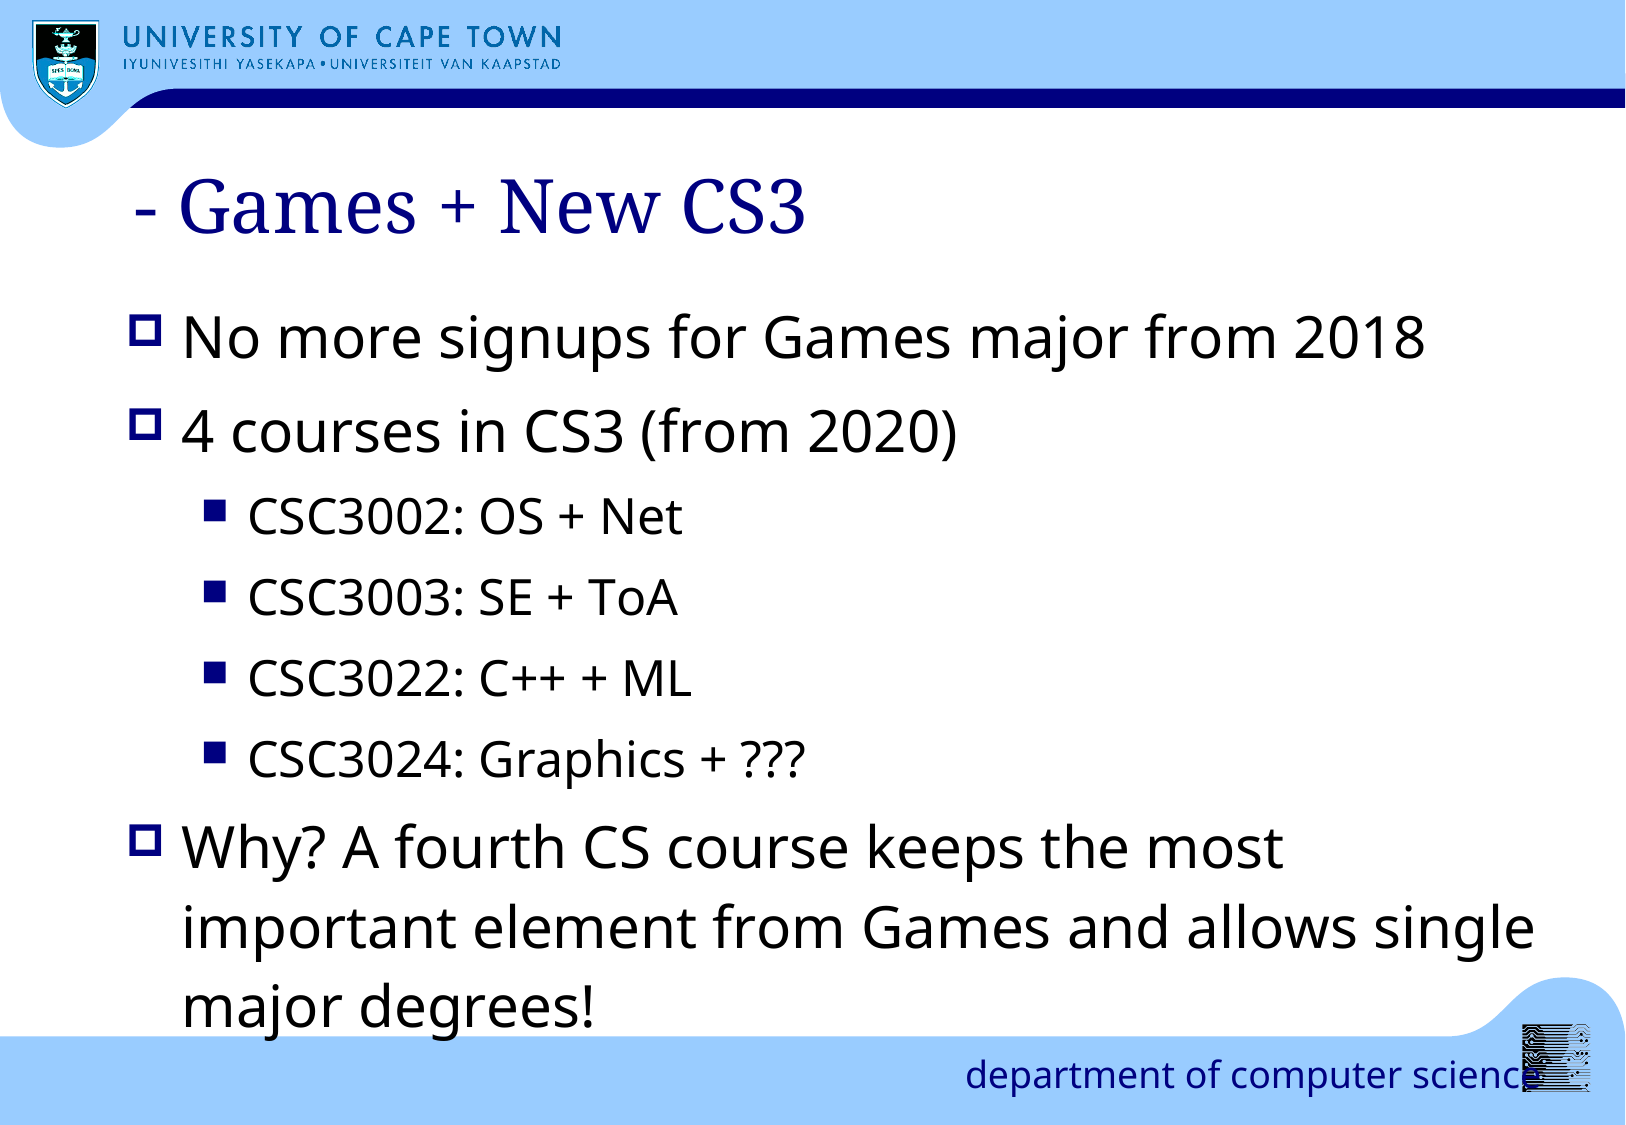

# - Games + New CS3
No more signups for Games major from 2018
4 courses in CS3 (from 2020)
CSC3002: OS + Net
CSC3003: SE + ToA
CSC3022: C++ + ML
CSC3024: Graphics + ???
Why? A fourth CS course keeps the most important element from Games and allows single major degrees!